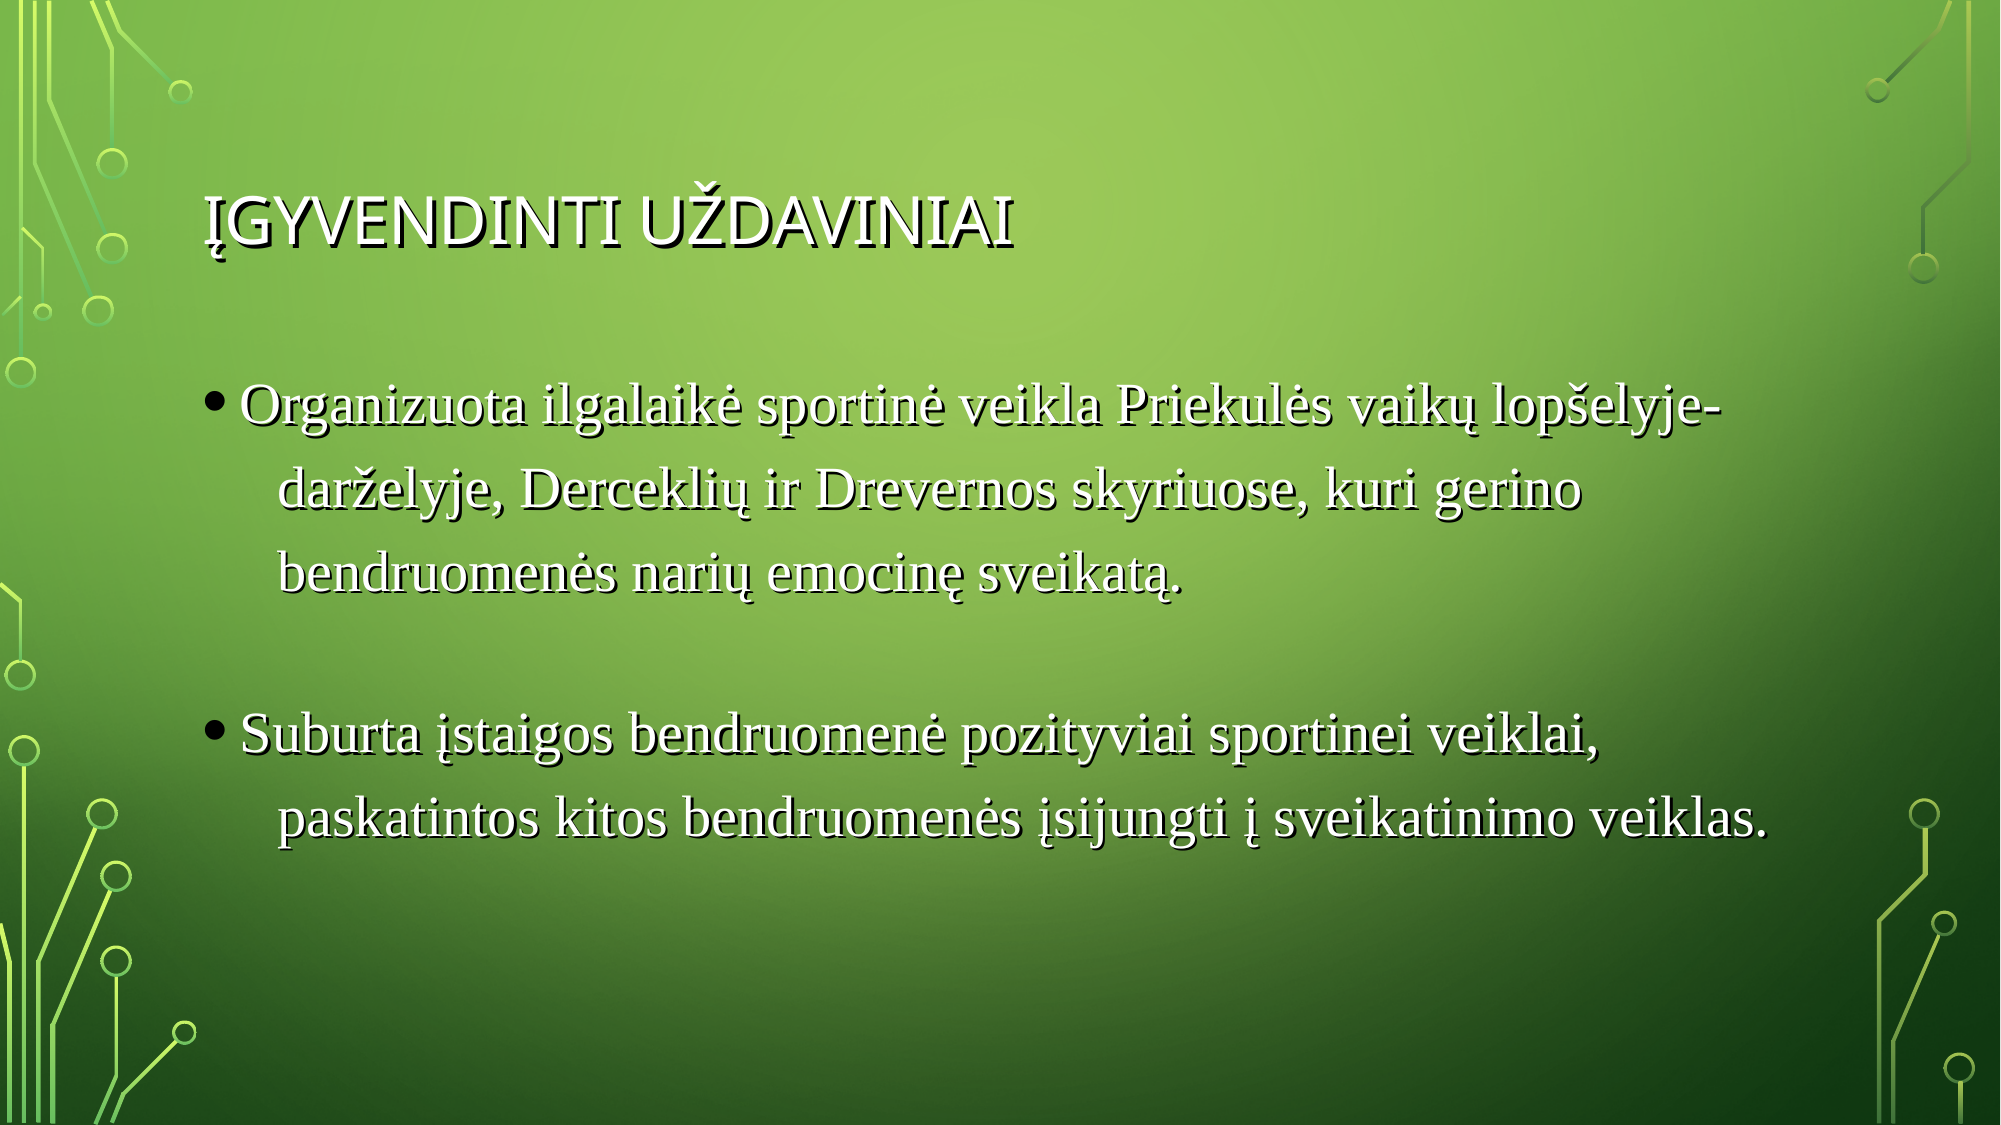

# Įgyvendinti uždaviniai
Organizuota ilgalaikė sportinė veikla Priekulės vaikų lopšelyje-darželyje, Derceklių ir Drevernos skyriuose, kuri gerino bendruomenės narių emocinę sveikatą.
Suburta įstaigos bendruomenė pozityviai sportinei veiklai, paskatintos kitos bendruomenės įsijungti į sveikatinimo veiklas.